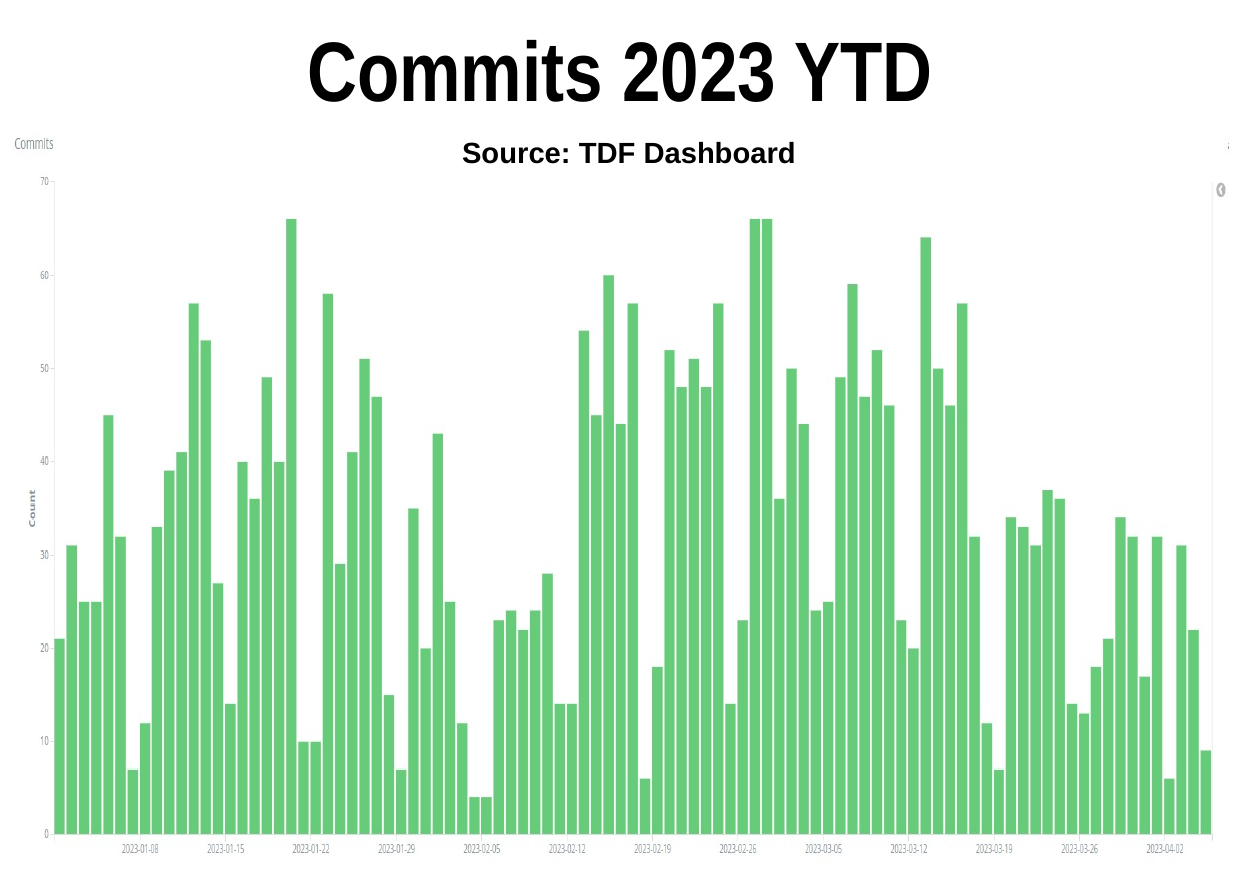

# Commits 2023 YTD
Source: TDF Dashboard